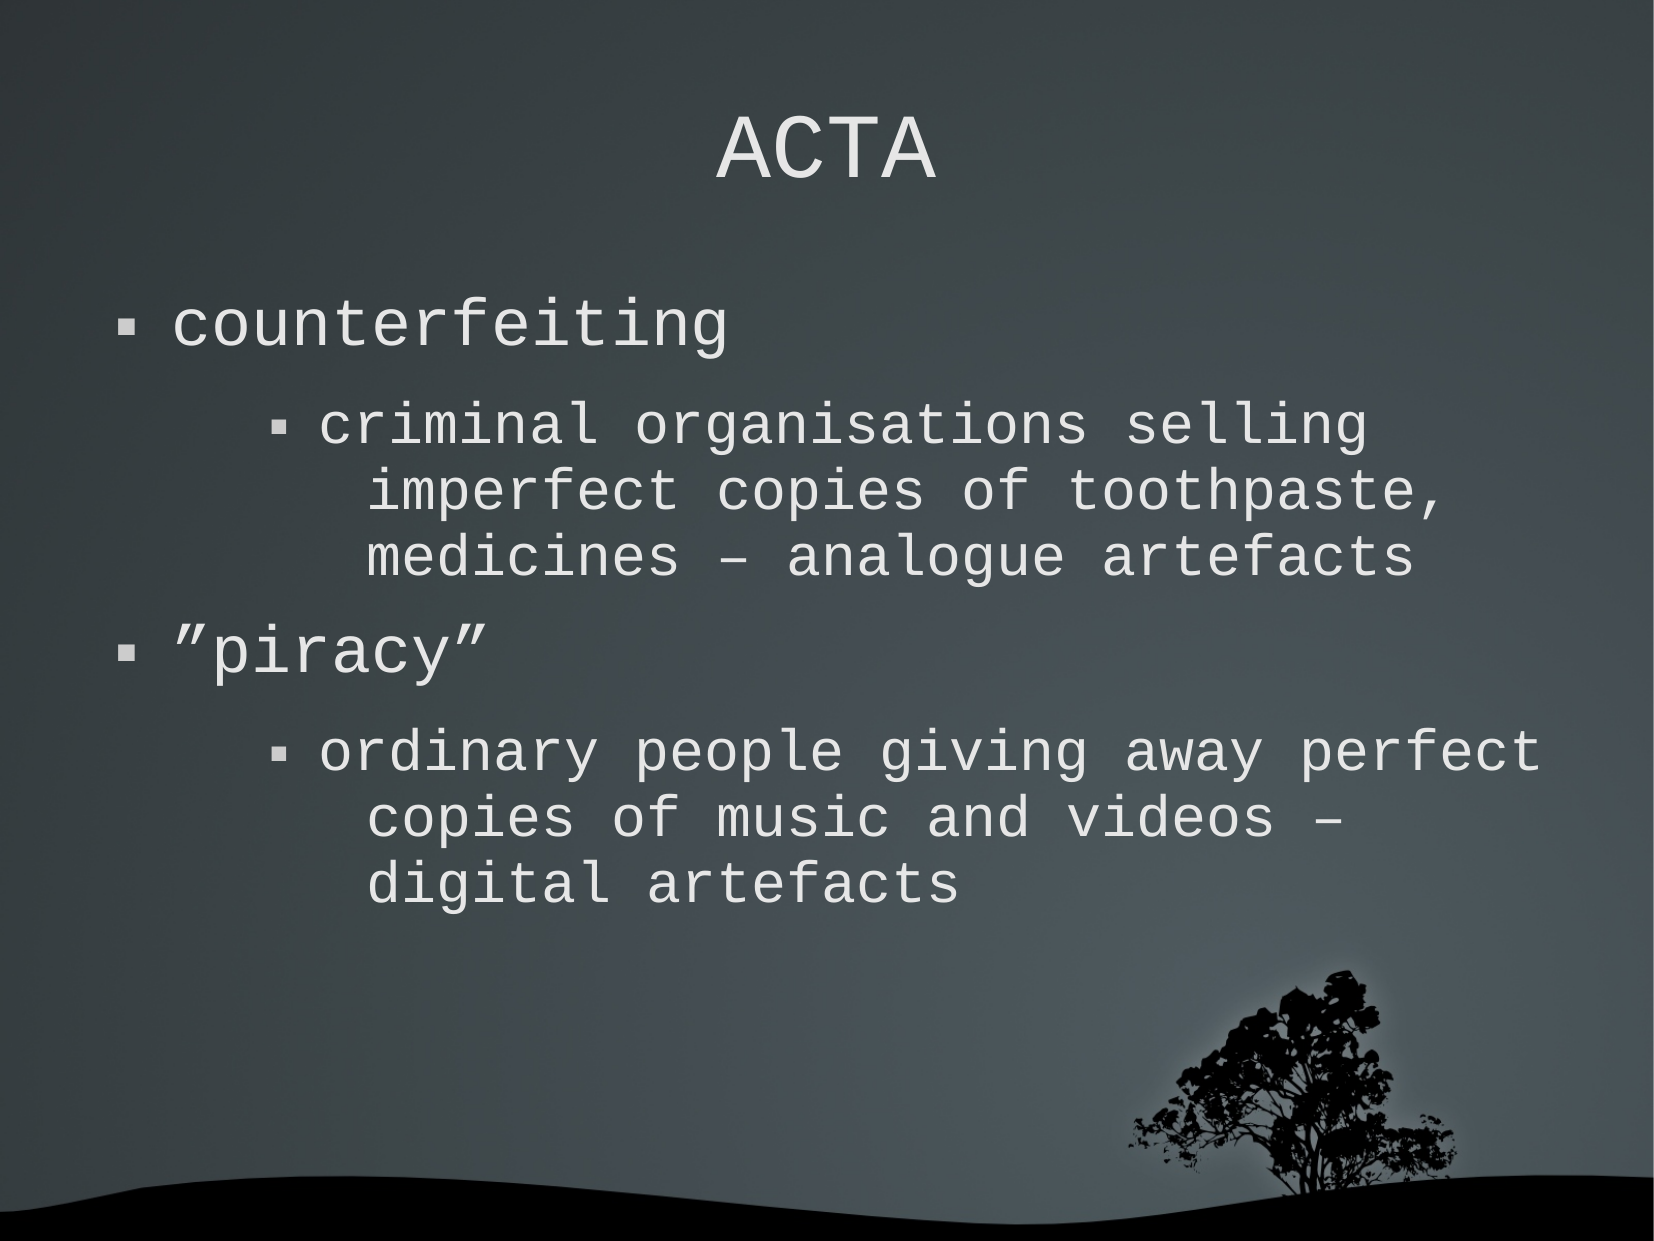

# ACTA
counterfeiting
criminal organisations selling imperfect copies of toothpaste, medicines – analogue artefacts
”piracy”
ordinary people giving away perfect copies of music and videos – digital artefacts